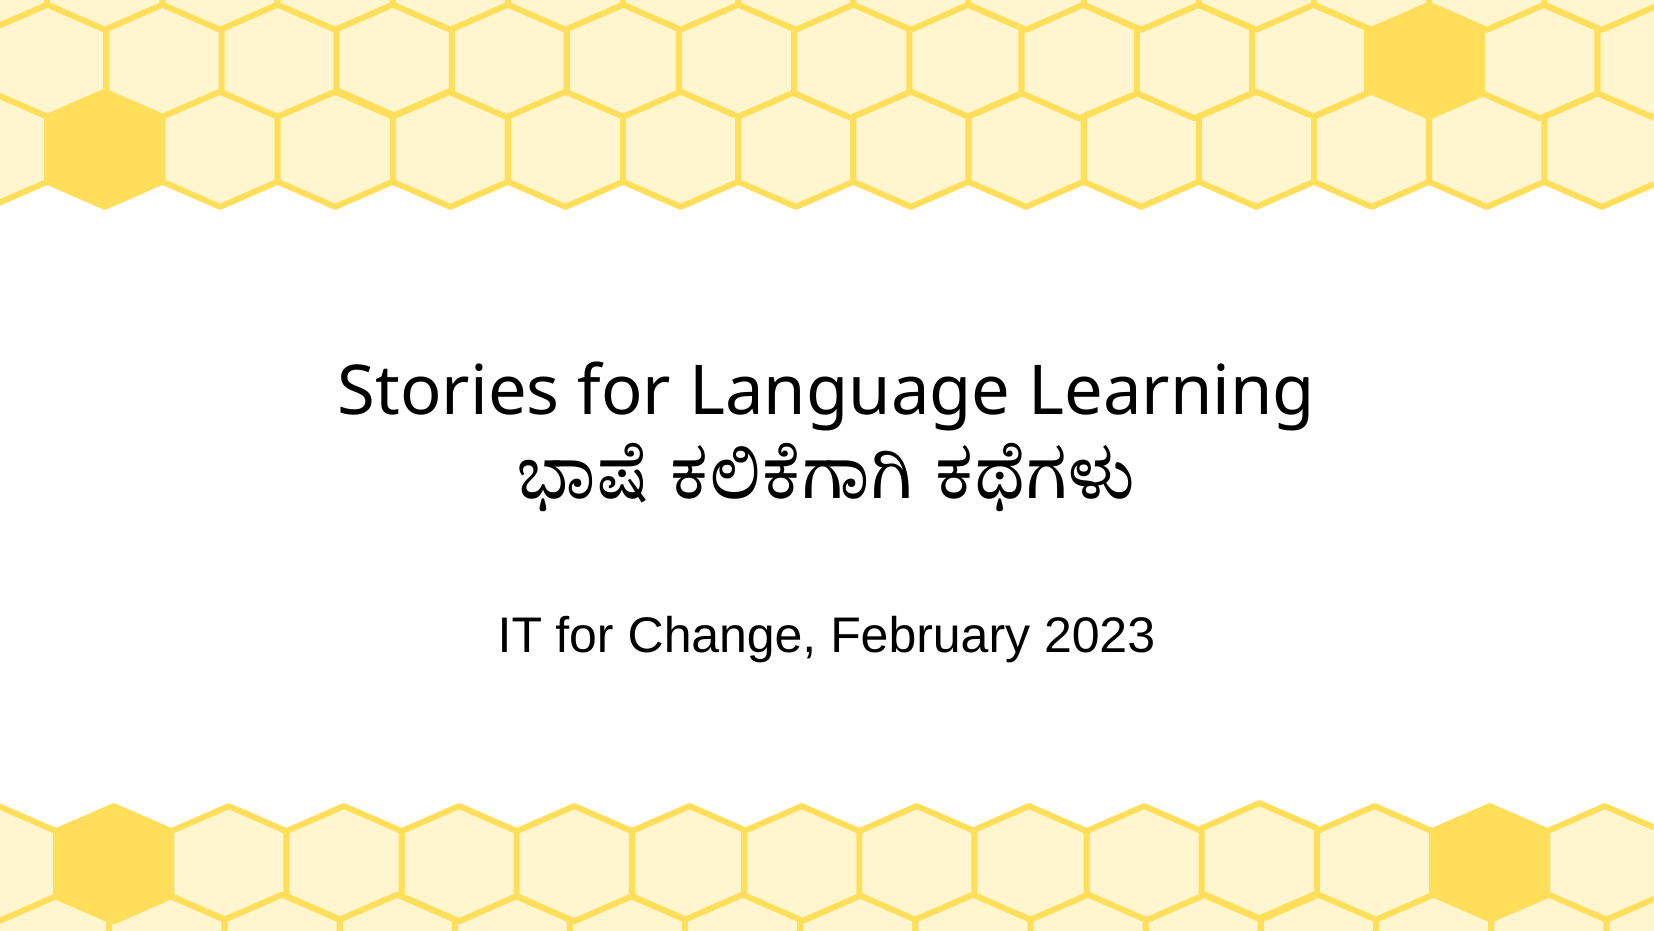

# Stories for Language Learning ಭಾಷೆ ಕಲಿಕೆಗಾಗಿ ಕಥೆಗಳು
IT for Change, February 2023